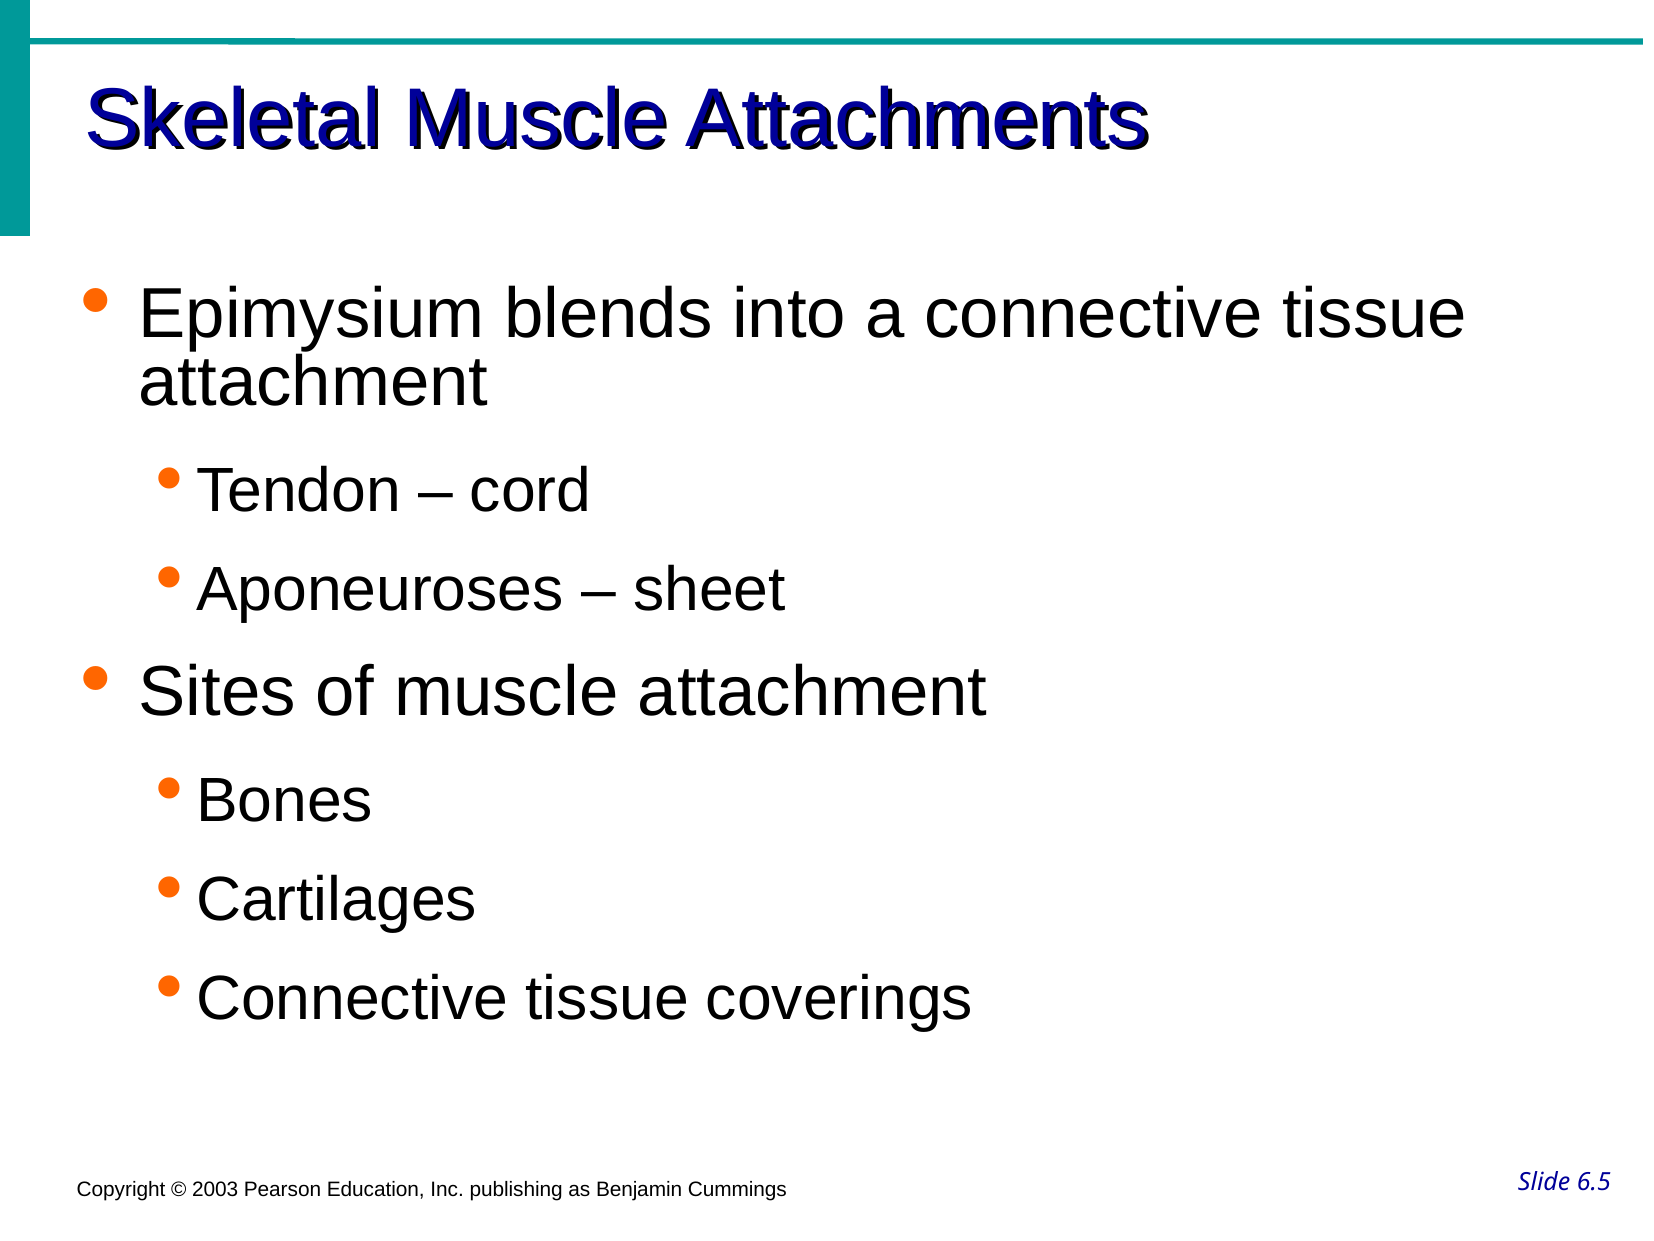

# Skeletal Muscle Attachments
Epimysium blends into a connective tissue attachment
Tendon – cord
Aponeuroses – sheet
Sites of muscle attachment
Bones
Cartilages
Connective tissue coverings
Slide 6.5
Copyright © 2003 Pearson Education, Inc. publishing as Benjamin Cummings